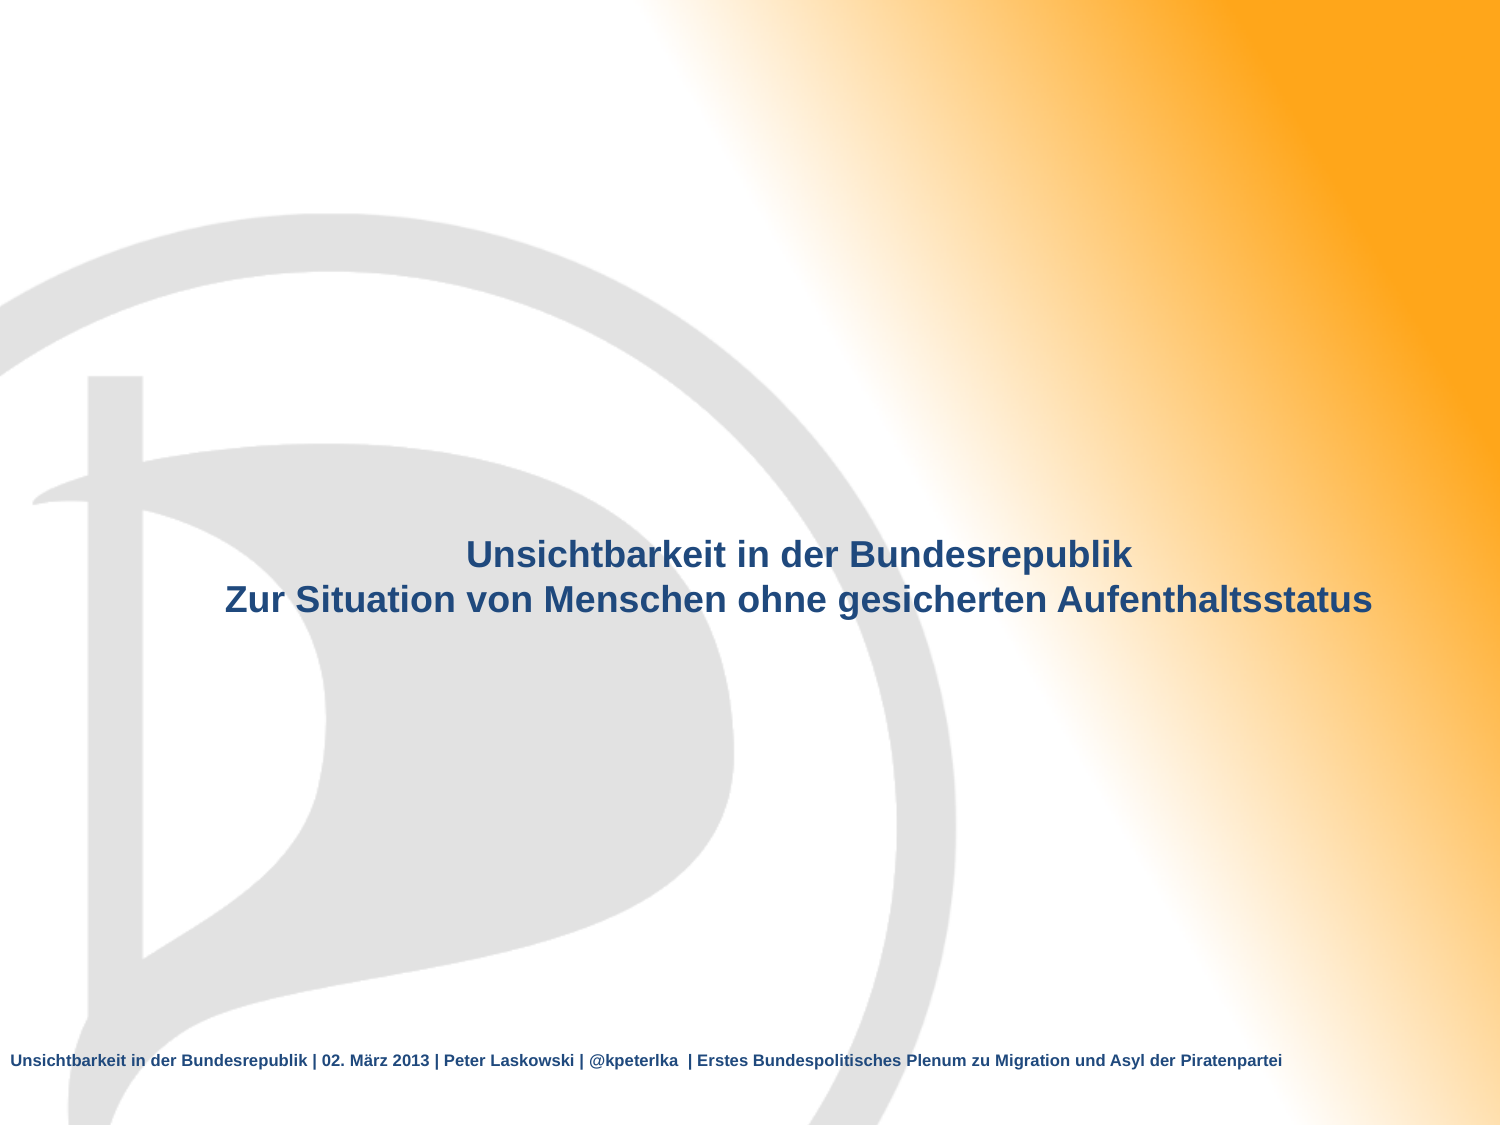

Unsichtbarkeit in der Bundesrepublik
Zur Situation von Menschen ohne gesicherten Aufenthaltsstatus
Unsichtbarkeit in der Bundesrepublik | 02. März 2013 | Peter Laskowski | @kpeterlka | Erstes Bundespolitisches Plenum zu Migration und Asyl der Piratenpartei